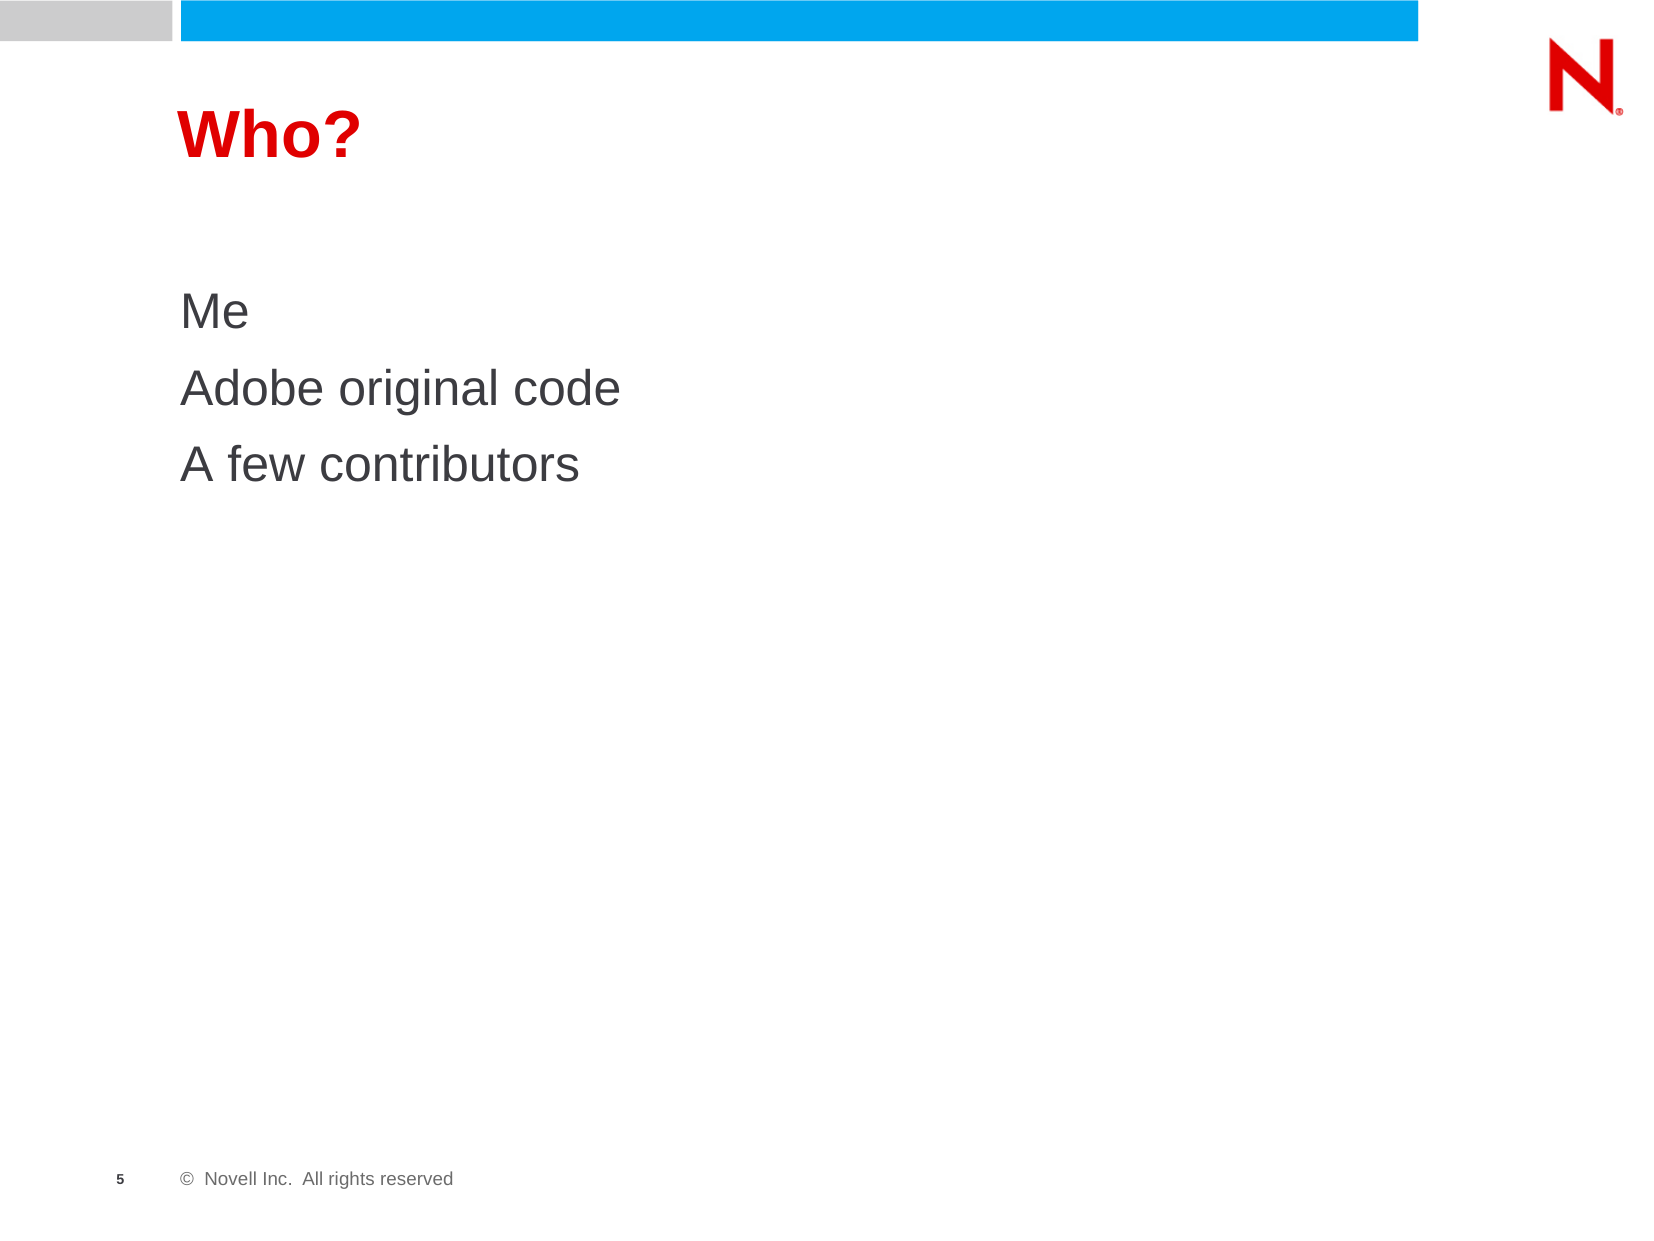

# Who?
Me
Adobe original code
A few contributors